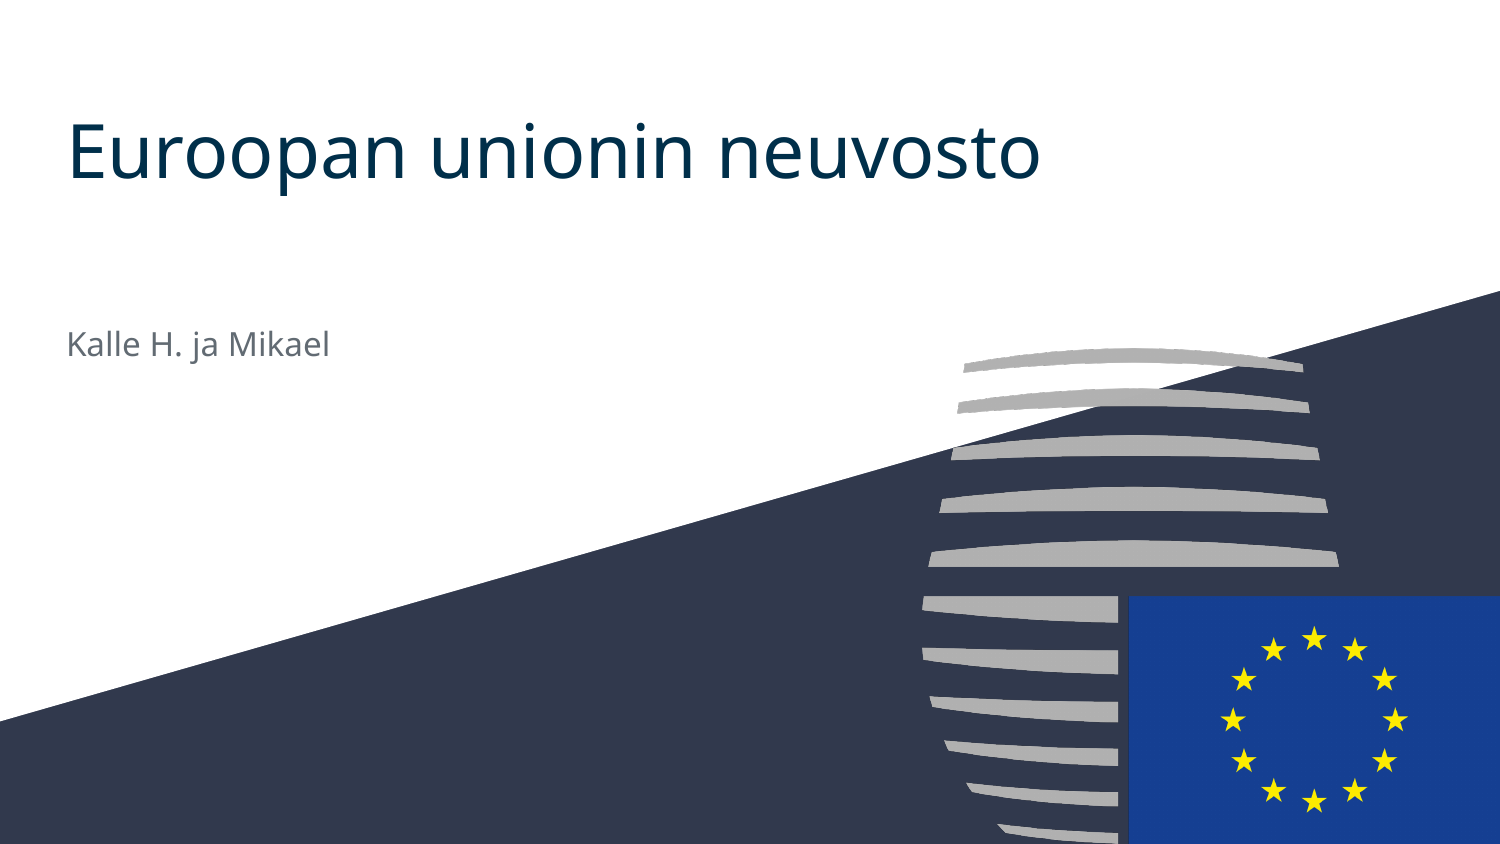

# Euroopan unionin neuvosto
Kalle H. ja Mikael